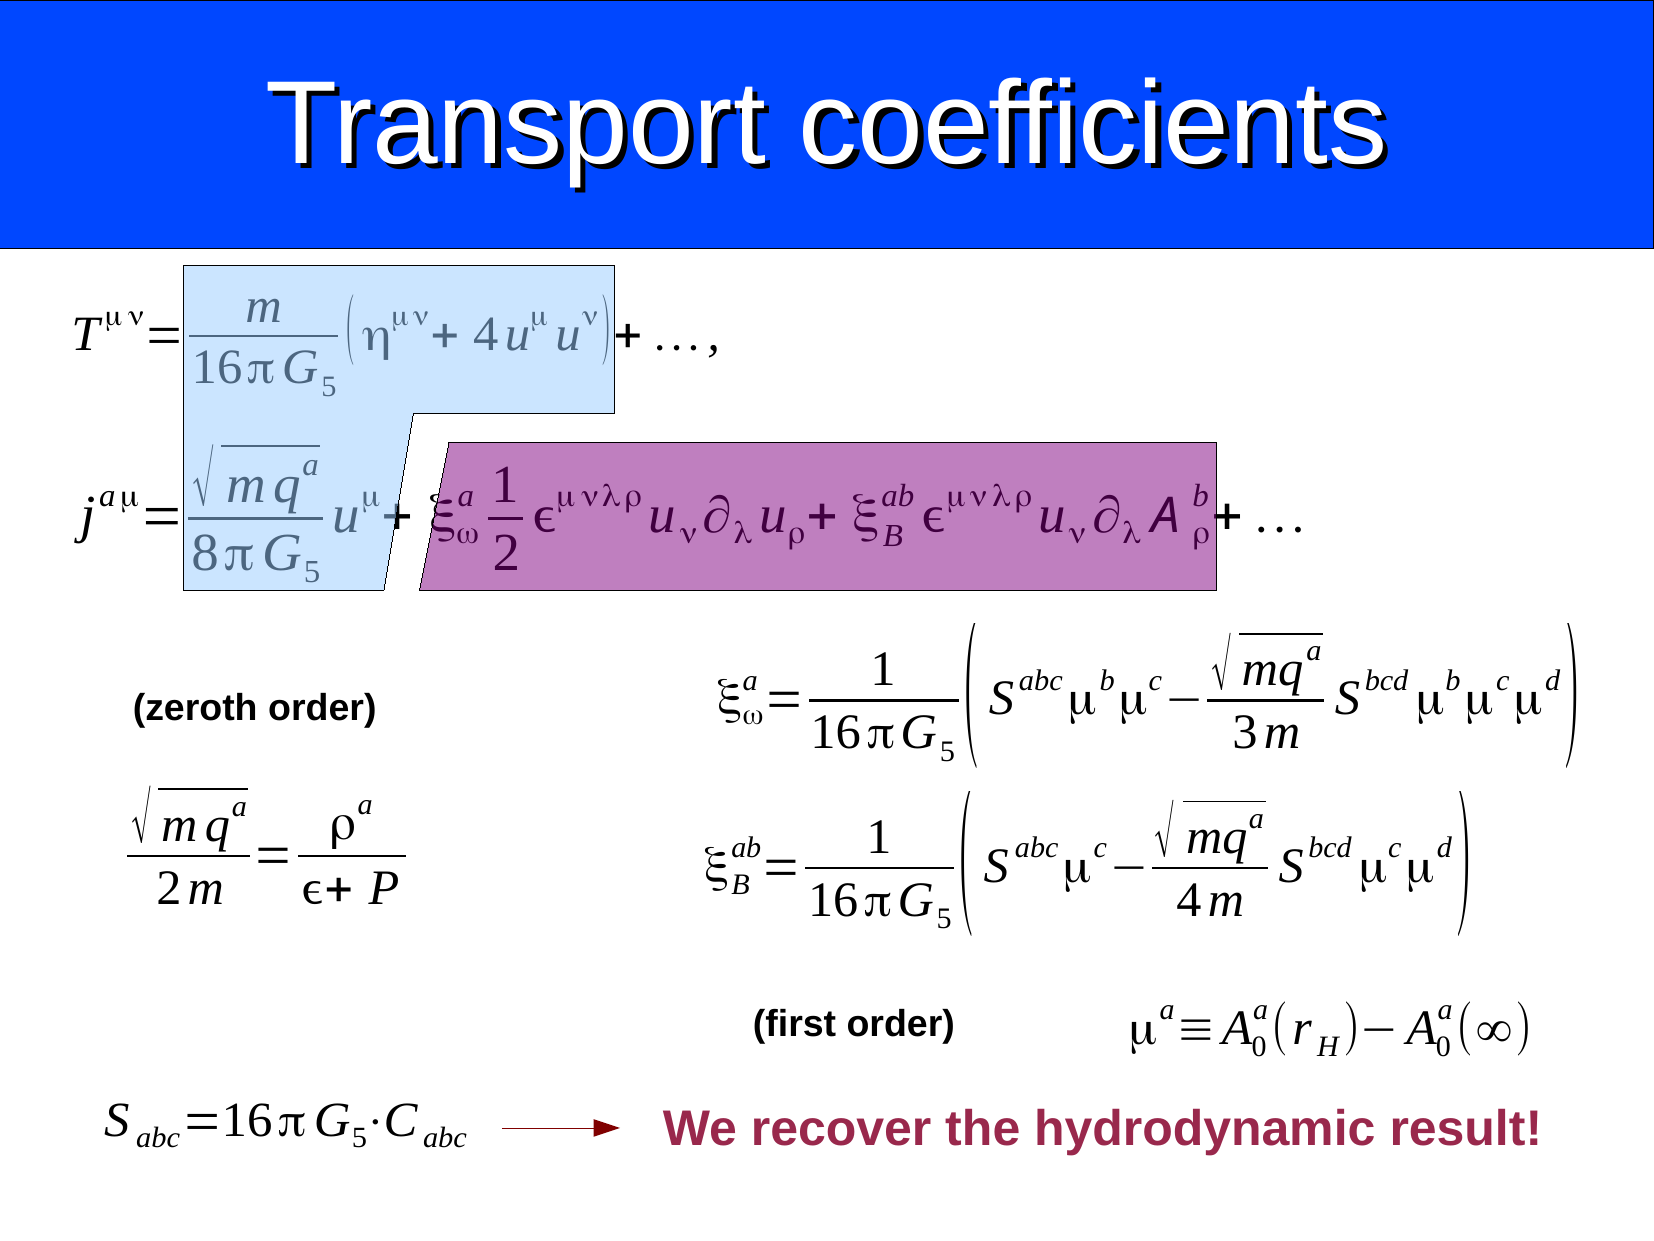

# Transport coefficients
(zeroth order)
(first order)
 We recover the hydrodynamic result!